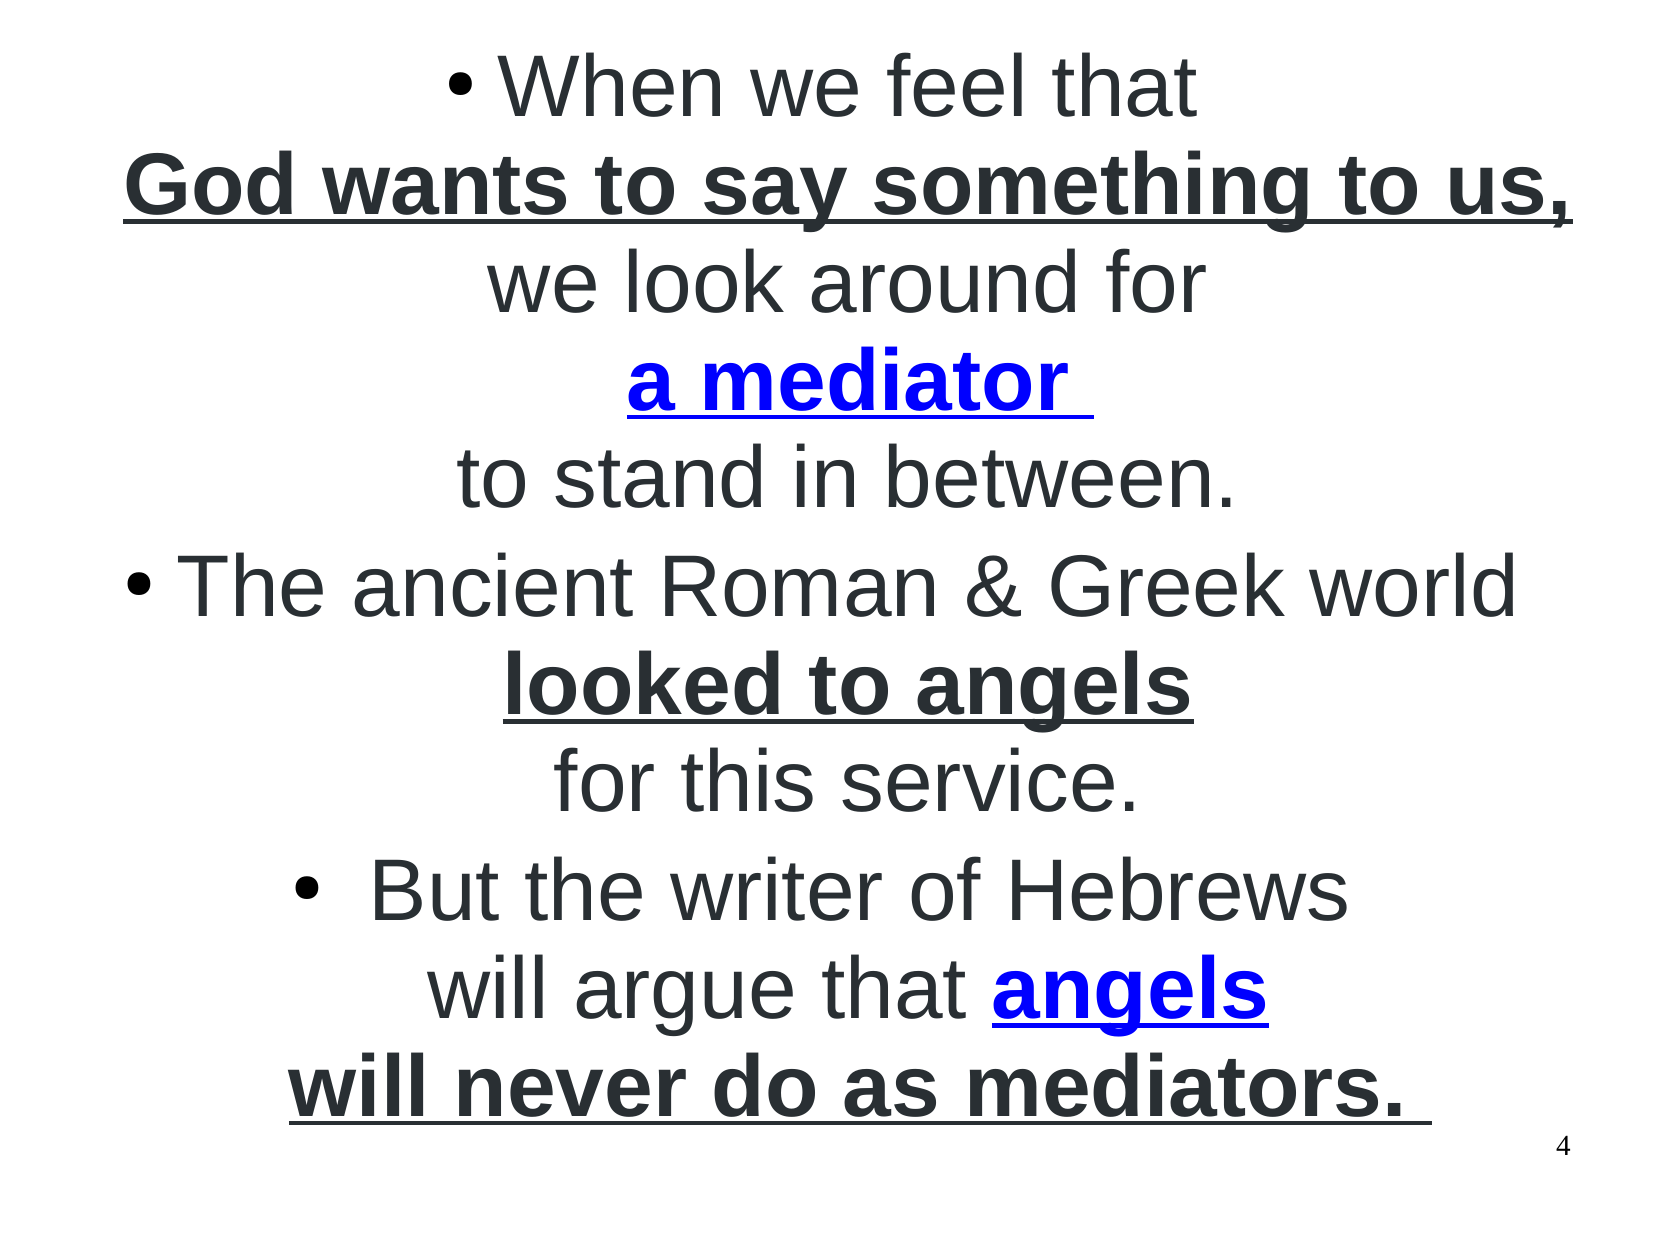

# When we feel that God wants to say something to us, we look around for a mediator to stand in between.
The ancient Roman & Greek world
looked to angels
for this service.
 But the writer of Hebrews
will argue that angels
will never do as mediators.
4